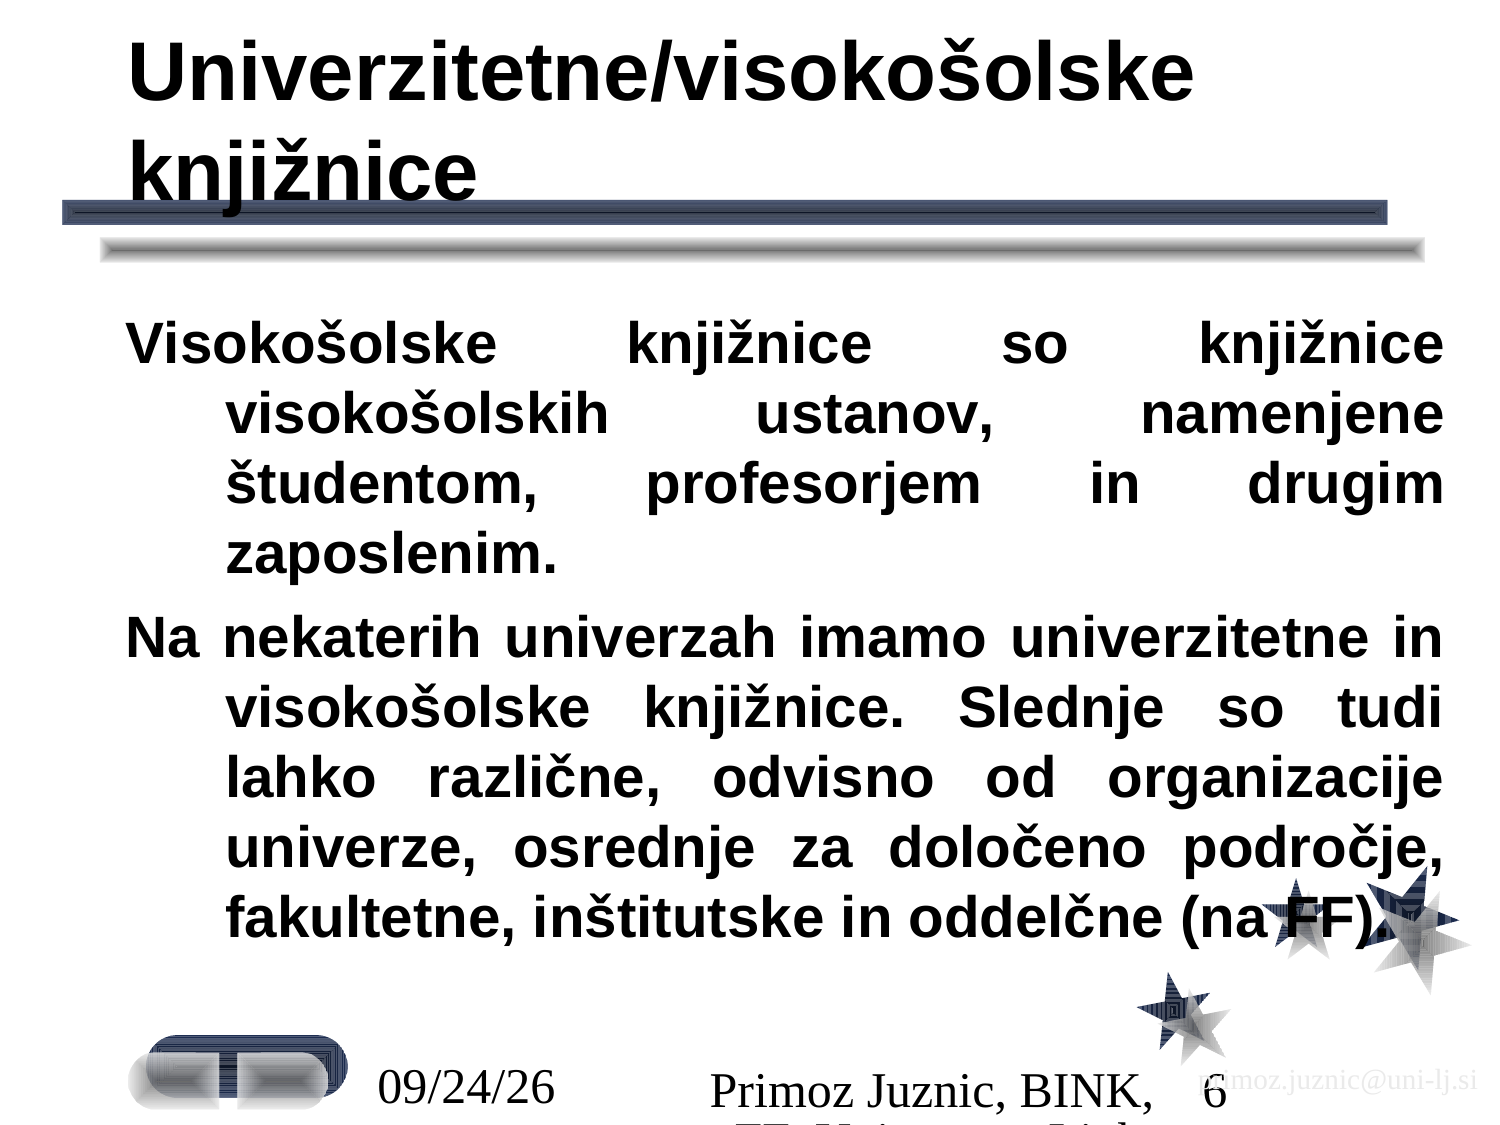

# Univerzitetne/visokošolske knjižnice
Visokošolske knjižnice so knjižnice visokošolskih ustanov, namenjene študentom, profesorjem in drugim zaposlenim.
Na nekaterih univerzah imamo univerzitetne in visokošolske knjižnice. Slednje so tudi lahko različne, odvisno od organizacije univerze, osrednje za določeno področje, fakultetne, inštitutske in oddelčne (na FF).
Primoz Juznic, BINK, FF, Univerza v Ljubljani
6